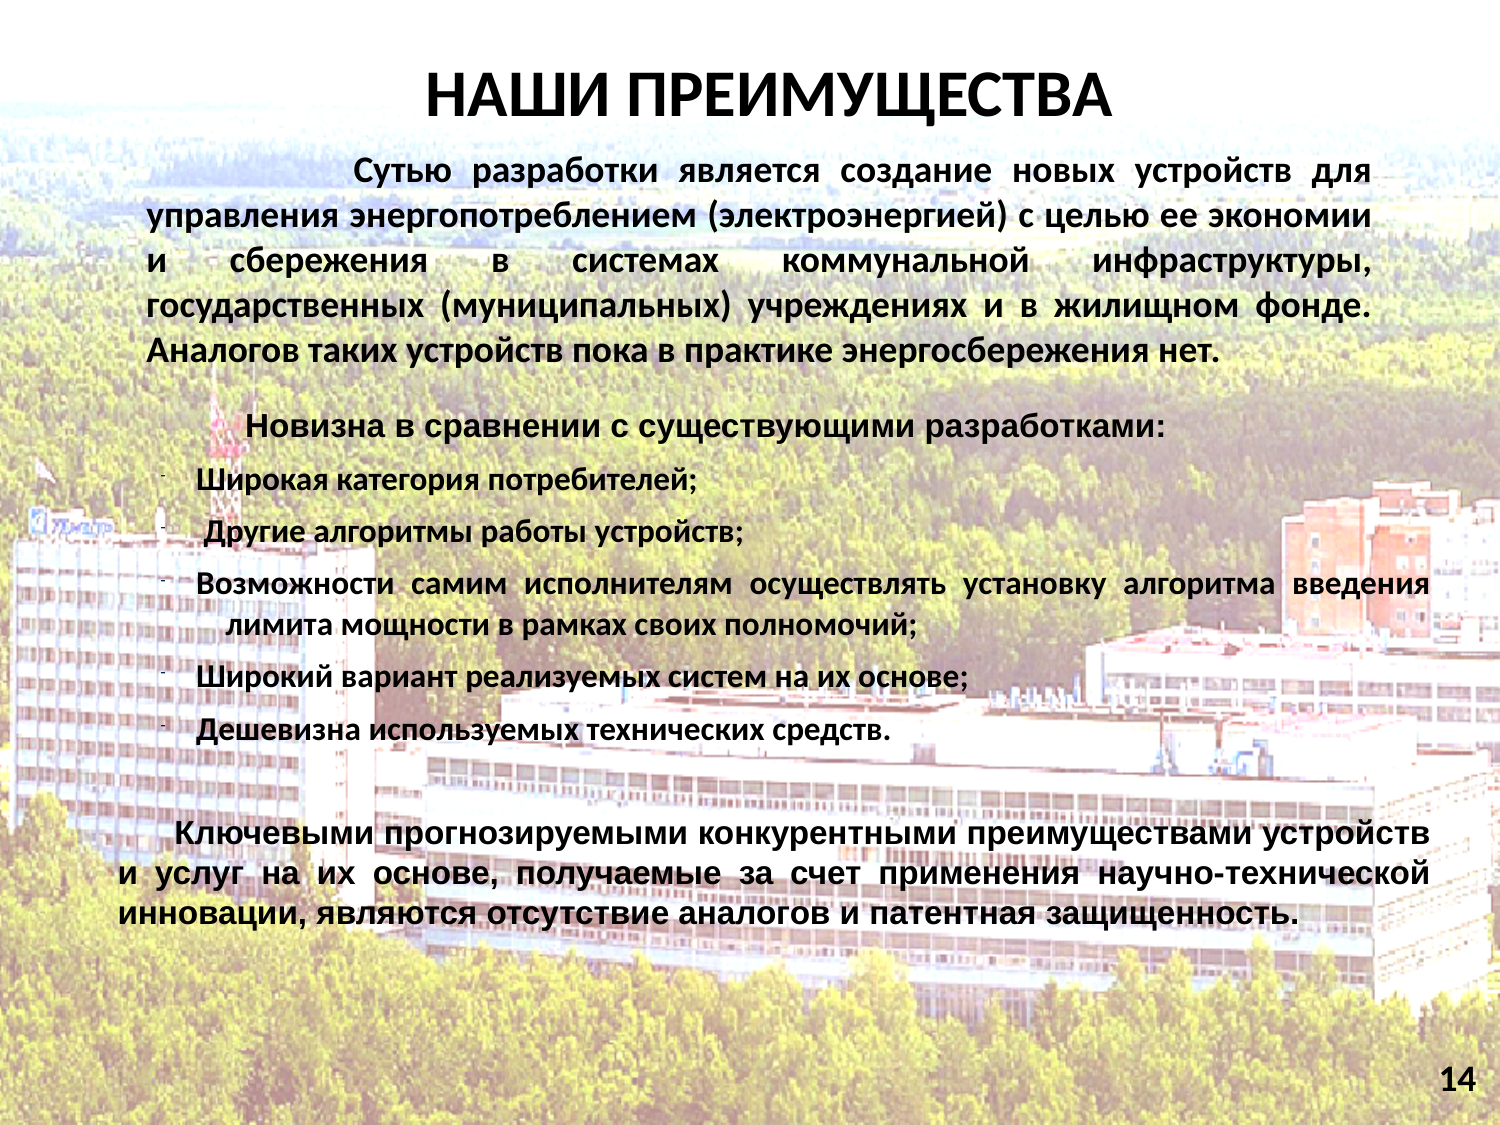

НАШИ ПРЕИМУЩЕСТВА
 Сутью разработки является создание новых устройств для управления энергопотреблением (электроэнергией) с целью ее экономии и сбережения в системах коммунальной инфраструктуры, государственных (муниципальных) учреждениях и в жилищном фонде. Аналогов таких устройств пока в практике энергосбережения нет.
 Новизна в сравнении с существующими разработками:
Широкая категория потребителей;
 Другие алгоритмы работы устройств;
Возможности самим исполнителям осуществлять установку алгоритма введения лимита мощности в рамках своих полномочий;
Широкий вариант реализуемых систем на их основе;
Дешевизна используемых технических средств.
 Ключевыми прогнозируемыми конкурентными преимуществами устройств и услуг на их основе, получаемые за счет применения научно-технической инновации, являются отсутствие аналогов и патентная защищенность.
14